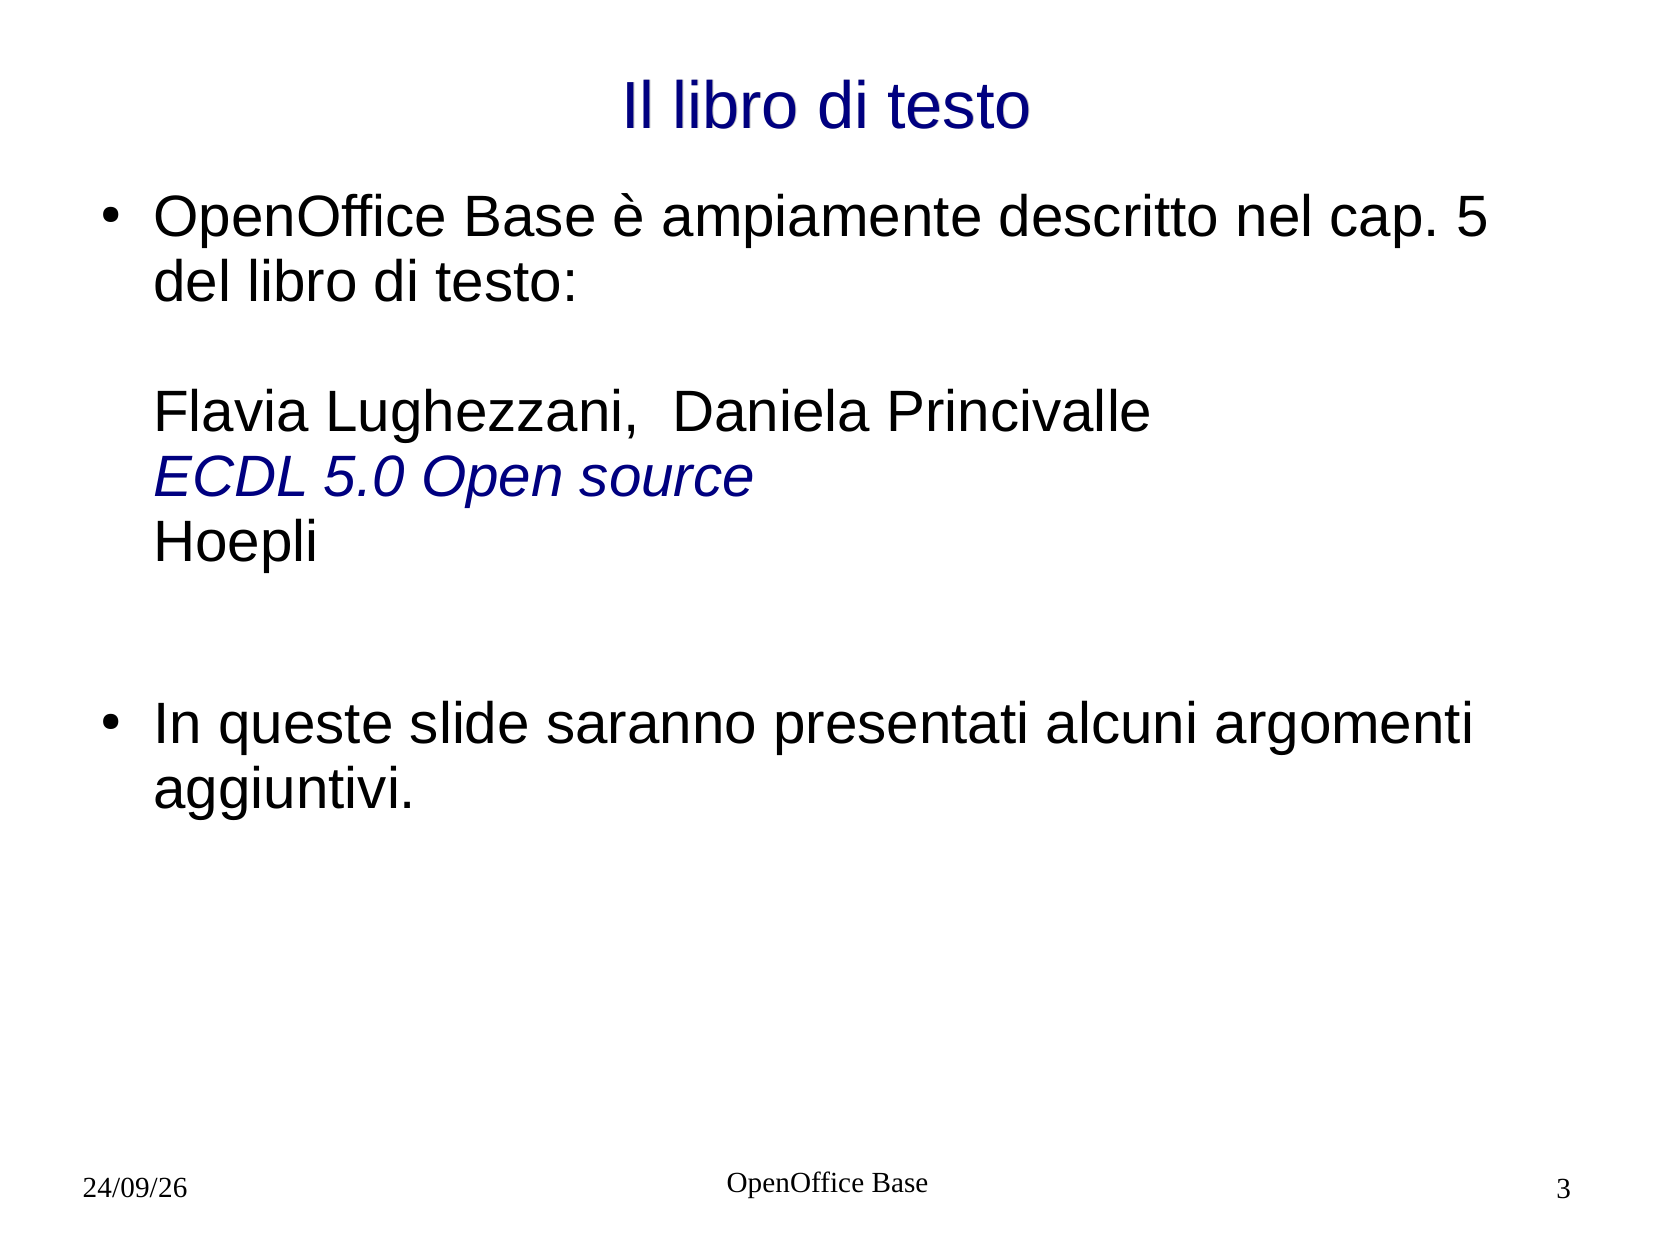

# Il libro di testo
OpenOffice Base è ampiamente descritto nel cap. 5 del libro di testo:
Flavia Lughezzani, Daniela Princivalle
ECDL 5.0 Open source
Hoepli
In queste slide saranno presentati alcuni argomenti aggiuntivi.